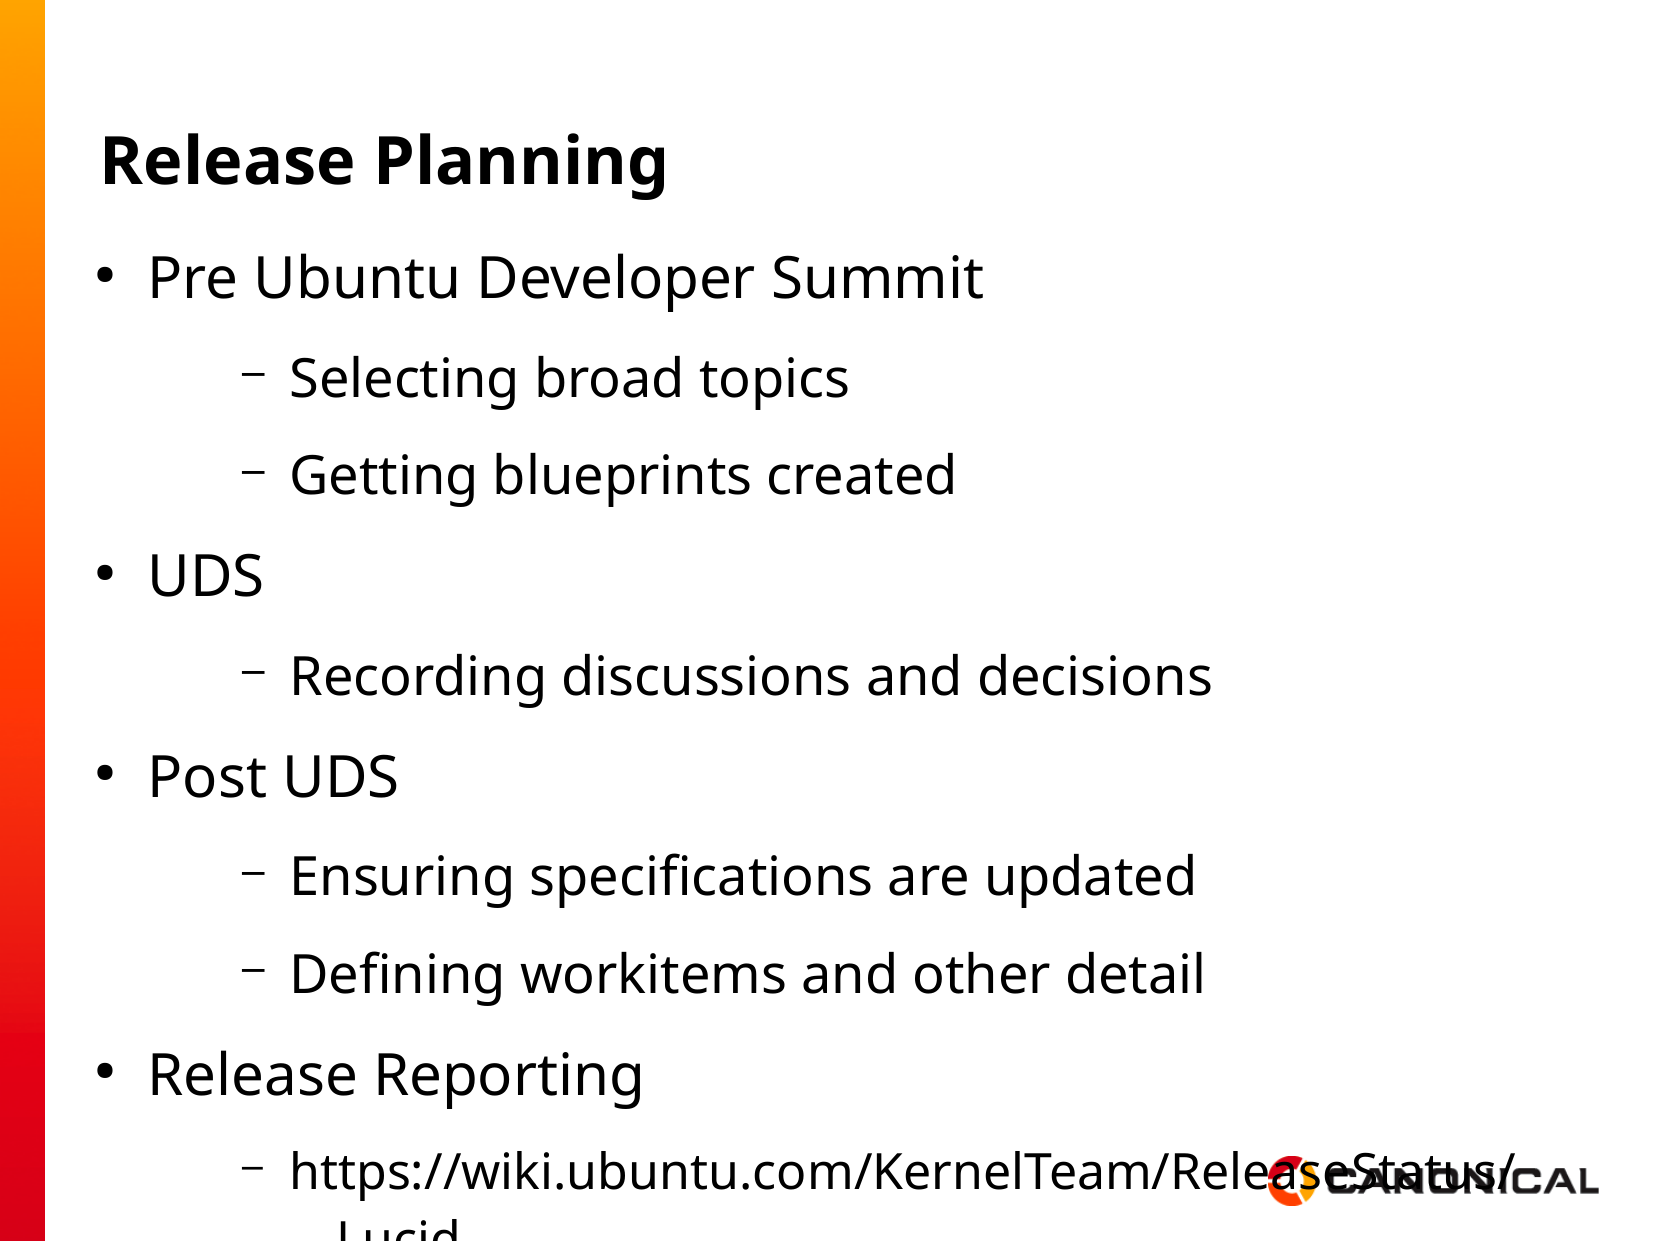

# Release Planning
Pre Ubuntu Developer Summit
Selecting broad topics
Getting blueprints created
UDS
Recording discussions and decisions
Post UDS
Ensuring specifications are updated
Defining workitems and other detail
Release Reporting
https://wiki.ubuntu.com/KernelTeam/ReleaseStatus/Lucid